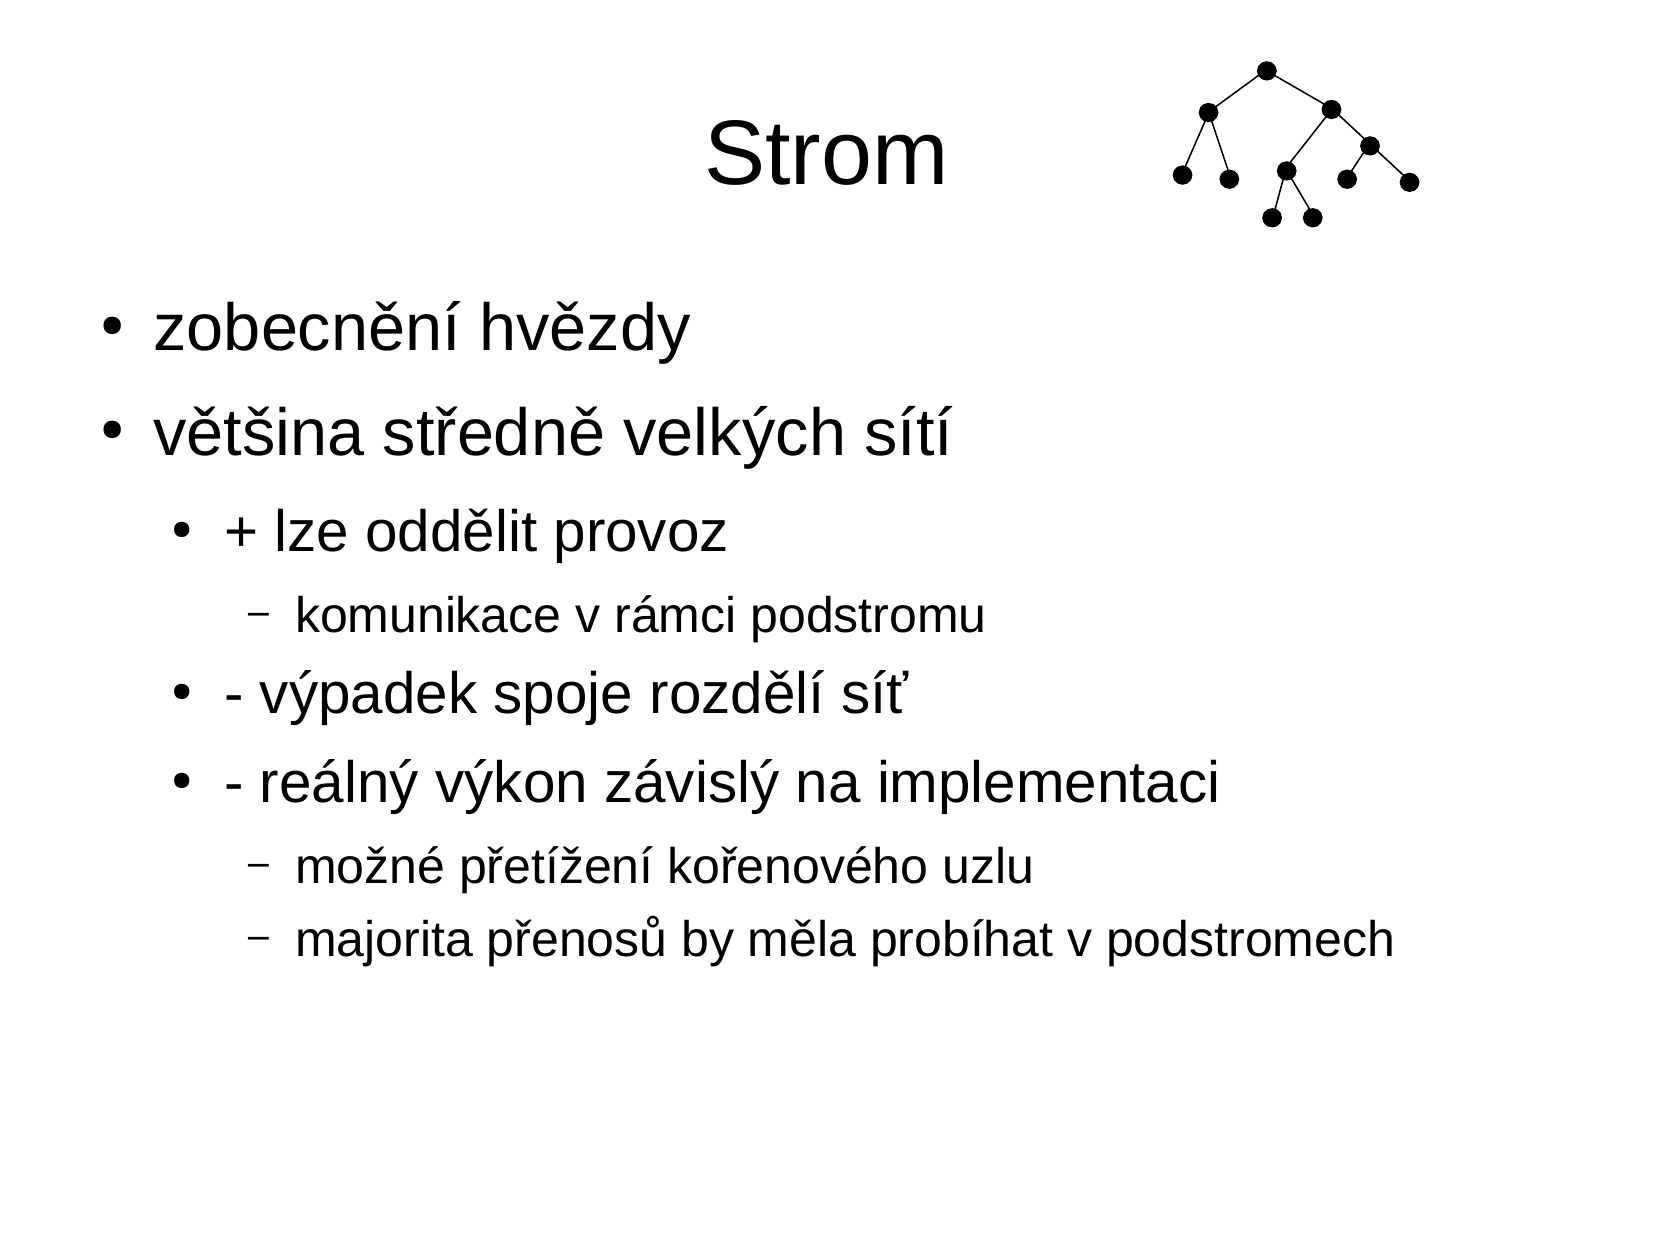

# Strom
zobecnění hvězdy
většina středně velkých sítí
+ lze oddělit provoz
komunikace v rámci podstromu
- výpadek spoje rozdělí síť
- reálný výkon závislý na implementaci
možné přetížení kořenového uzlu
majorita přenosů by měla probíhat v podstromech